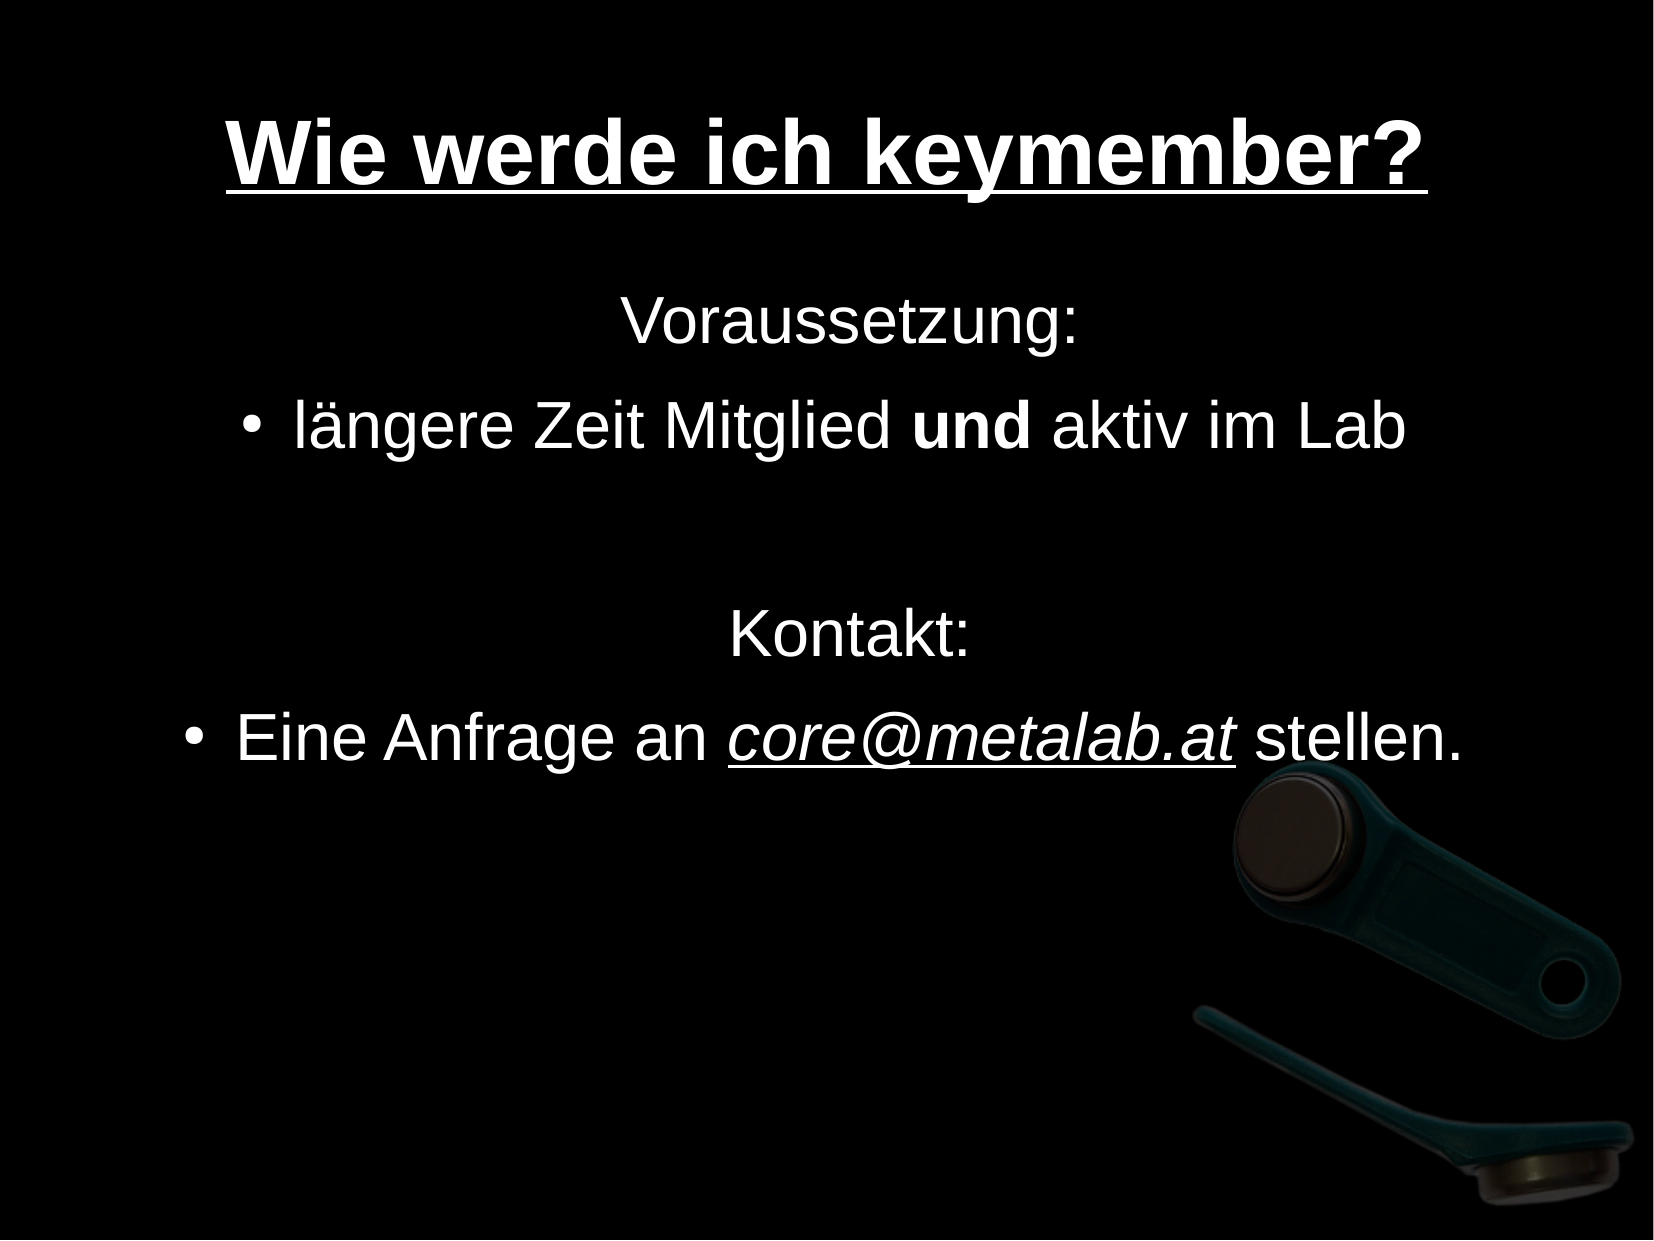

# Wie werde ich keymember?
Voraussetzung:
längere Zeit Mitglied und aktiv im Lab
Kontakt:
Eine Anfrage an core@metalab.at stellen.